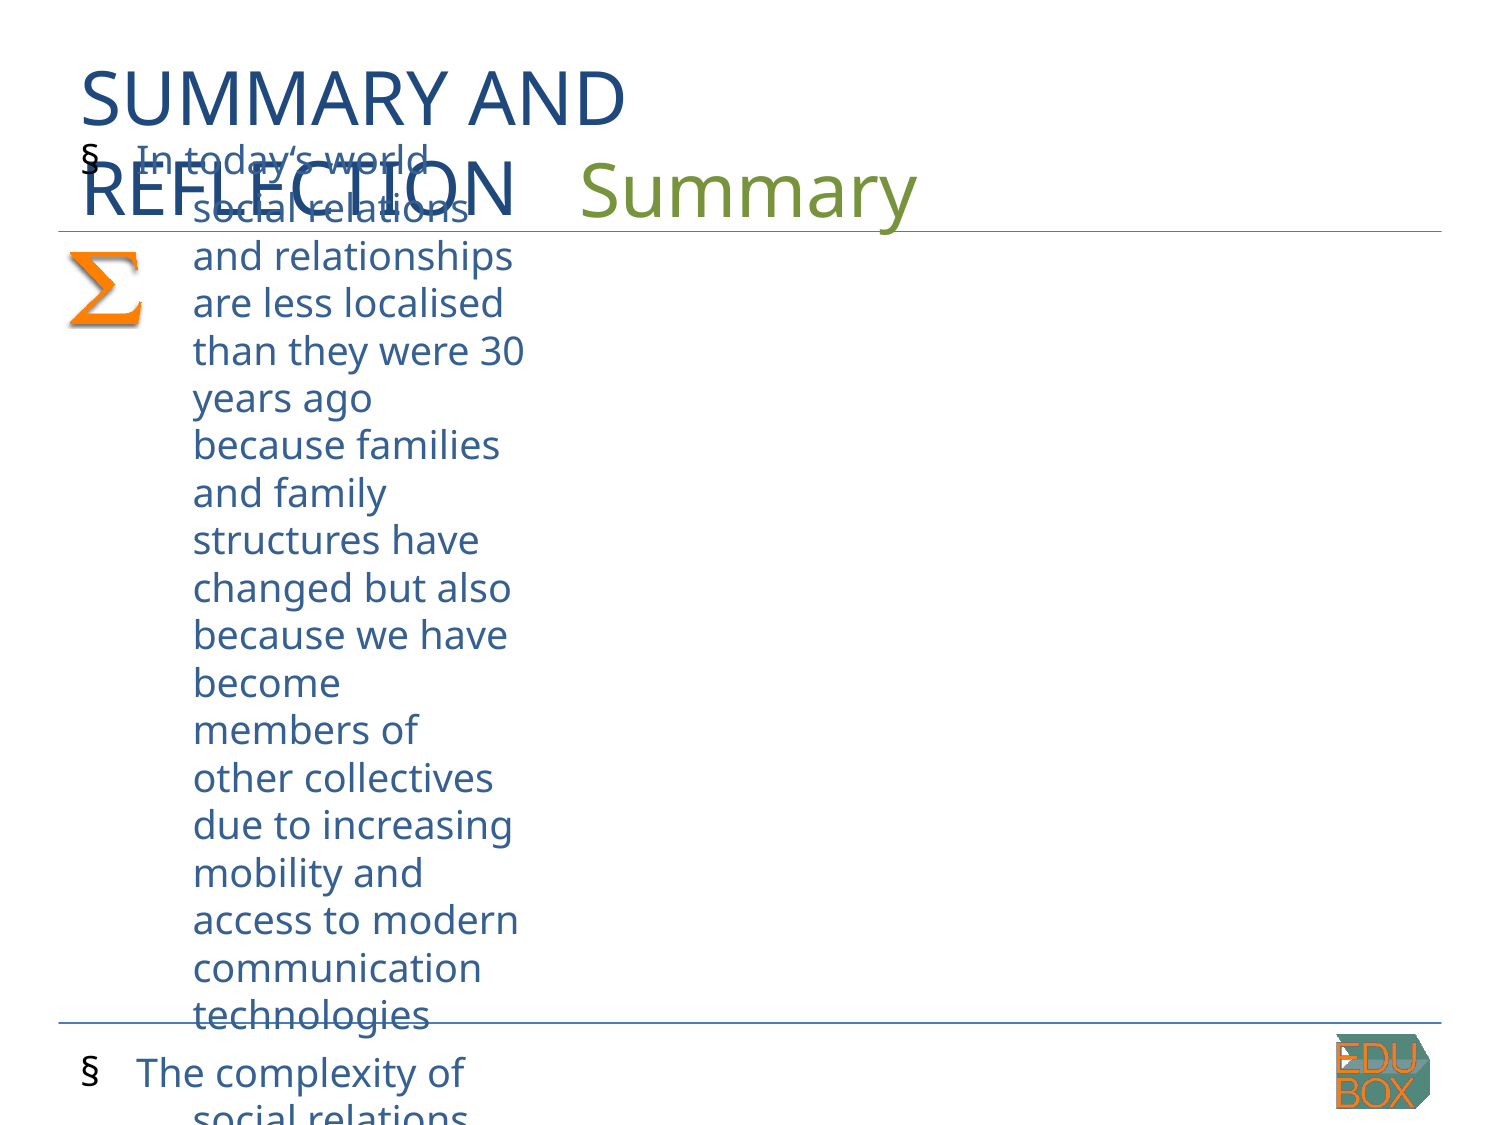

# SUMMARY AND REFLECTION
In today‘s world social relations and relationships are less localised than they were 30 years ago because families and family structures have changed but also because we have become members of other collectives due to increasing mobility and access to modern communication technologies
The complexity of social relations today is therefore created by the increased mobility, the opportunities that modern communication systems offer and a growing interconnectedness
Social relations today usually cut across geographical boundaries and need to be considered as open systems which are characterised by flexibility and the readiness to change
Understanding ourselves as well as others as networked individuals who are members of many different collectives helps us to understand and thus manage the complexity of social relations
Summary